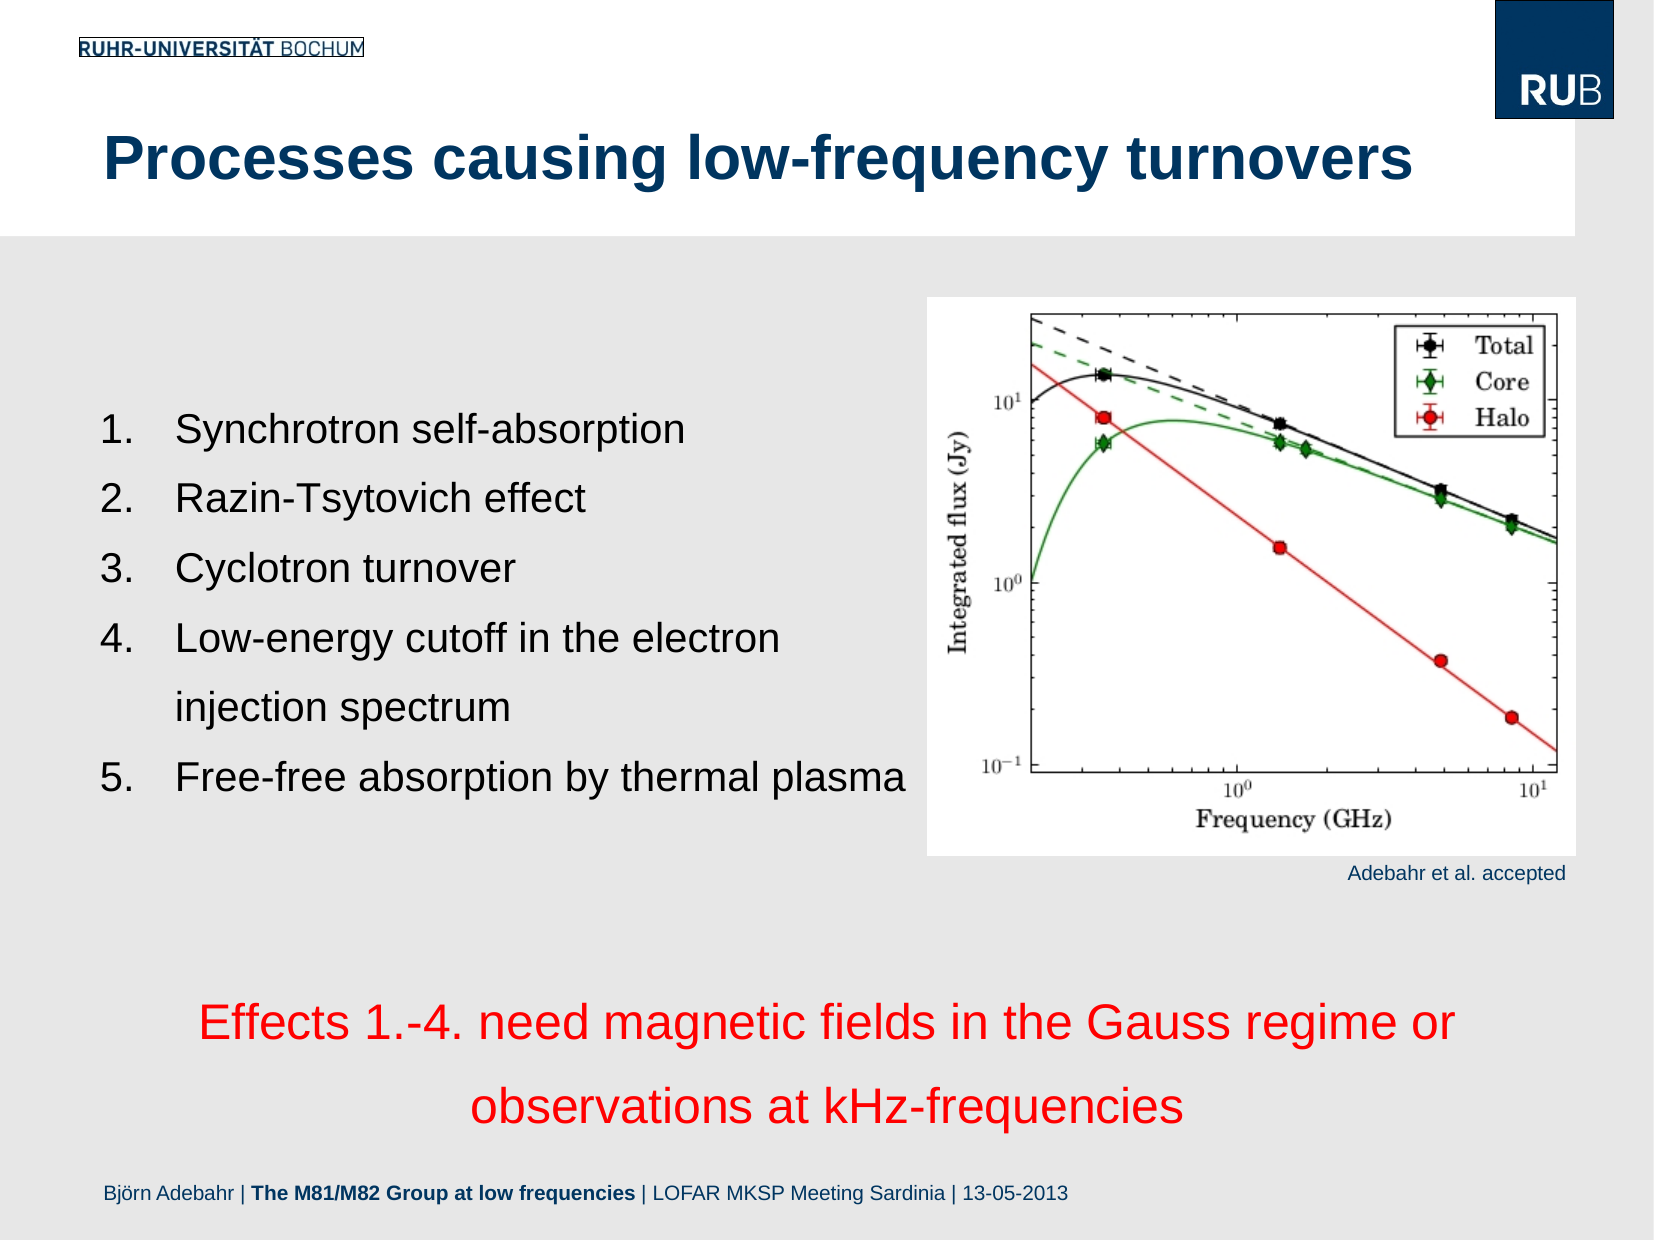

Processes causing low-frequency turnovers
1.	Synchrotron self-absorption
2.	Razin-Tsytovich effect
3.	Cyclotron turnover
4.	Low-energy cutoff in the electron 			injection spectrum
5.	Free-free absorption by thermal plasma
Adebahr et al. accepted
Effects 1.-4. need magnetic fields in the Gauss regime or observations at kHz-frequencies
Björn Adebahr | The M81/M82 Group at low frequencies | LOFAR MKSP Meeting Sardinia | 13-05-2013